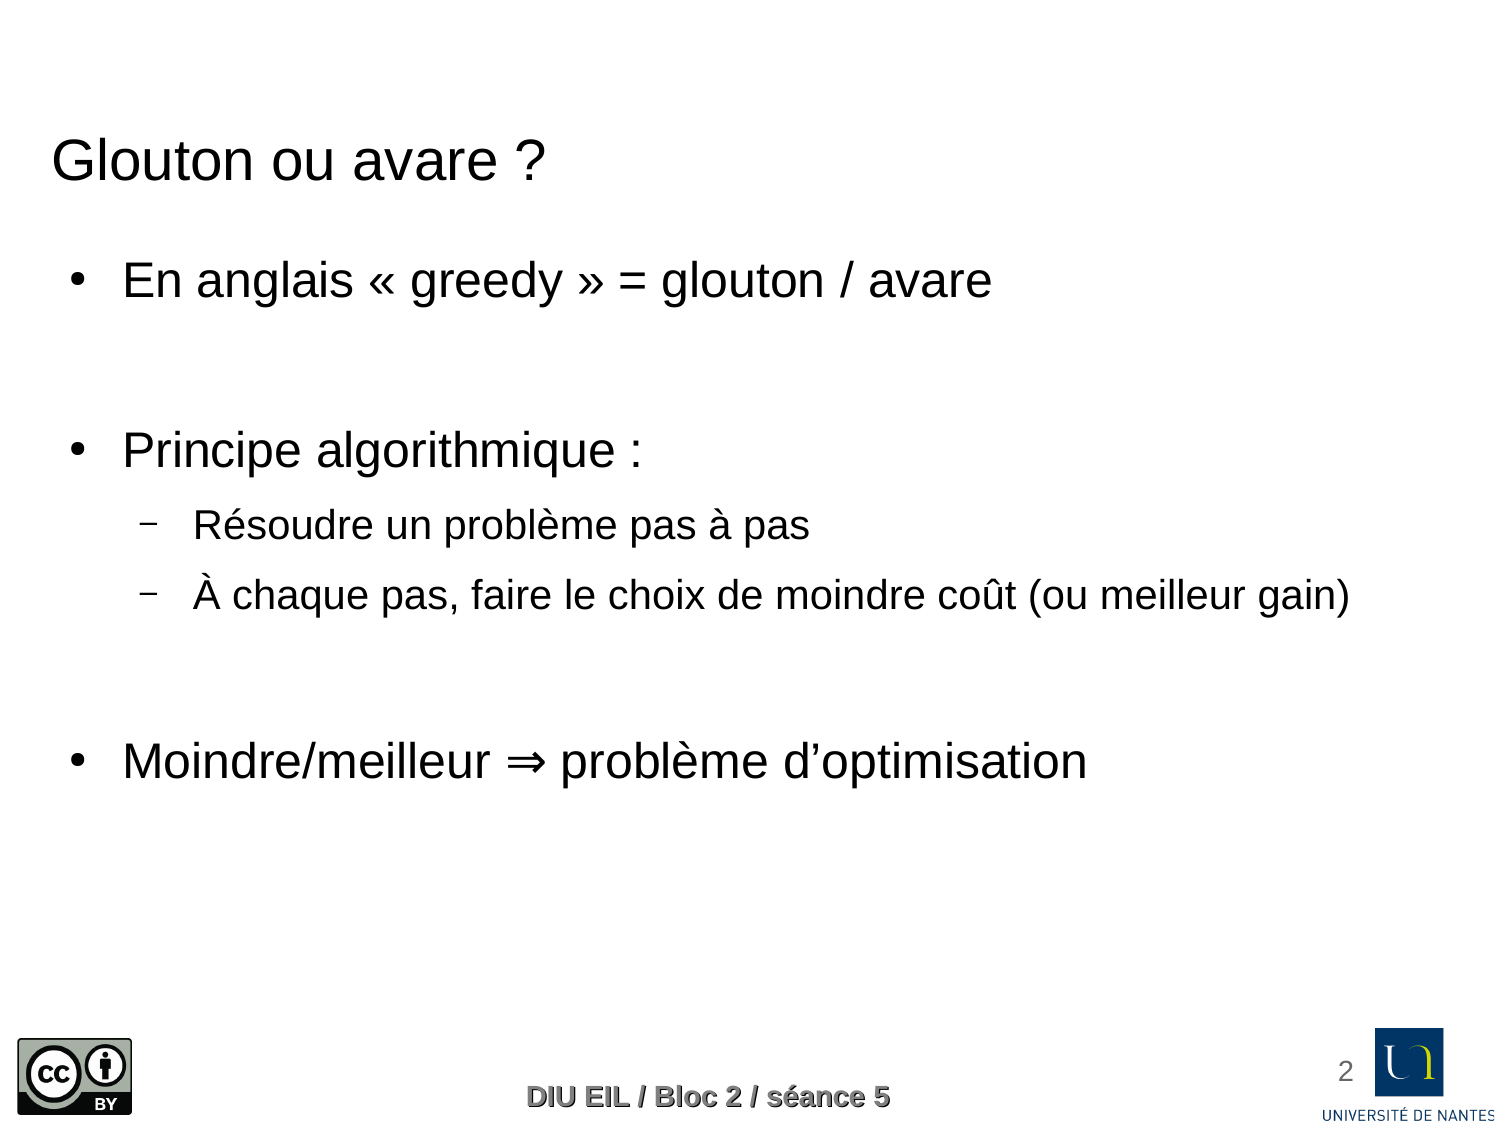

# Glouton ou avare ?
En anglais « greedy » = glouton / avare
Principe algorithmique :
Résoudre un problème pas à pas
À chaque pas, faire le choix de moindre coût (ou meilleur gain)
Moindre/meilleur ⇒ problème d’optimisation
2